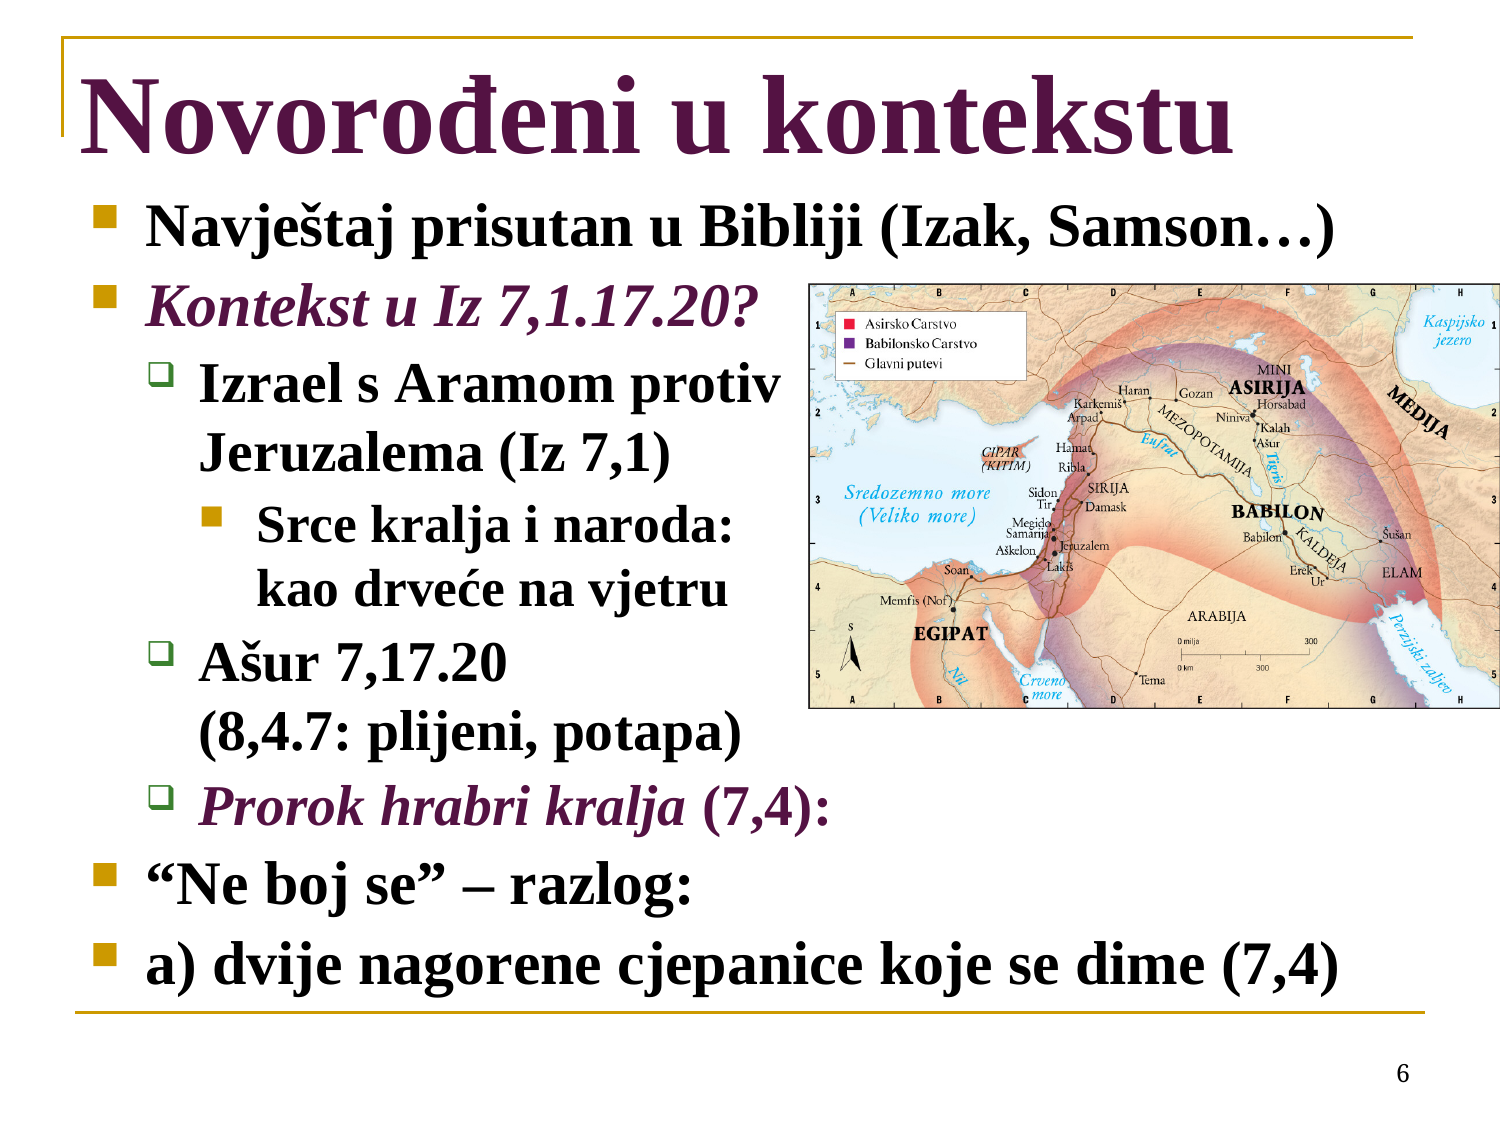

# Novorođeni u kontekstu
Navještaj prisutan u Bibliji (Izak, Samson…)
Kontekst u Iz 7,1.17.20?
Izrael s Aramom protiv
Jeruzalema (Iz 7,1)
Srce kralja i naroda:
kao drveće na vjetru
Ašur 7,17.20
(8,4.7: plijeni, potapa)
Prorok hrabri kralja (7,4):
“Ne boj se” – razlog:
a) dvije nagorene cjepanice koje se dime (7,4)